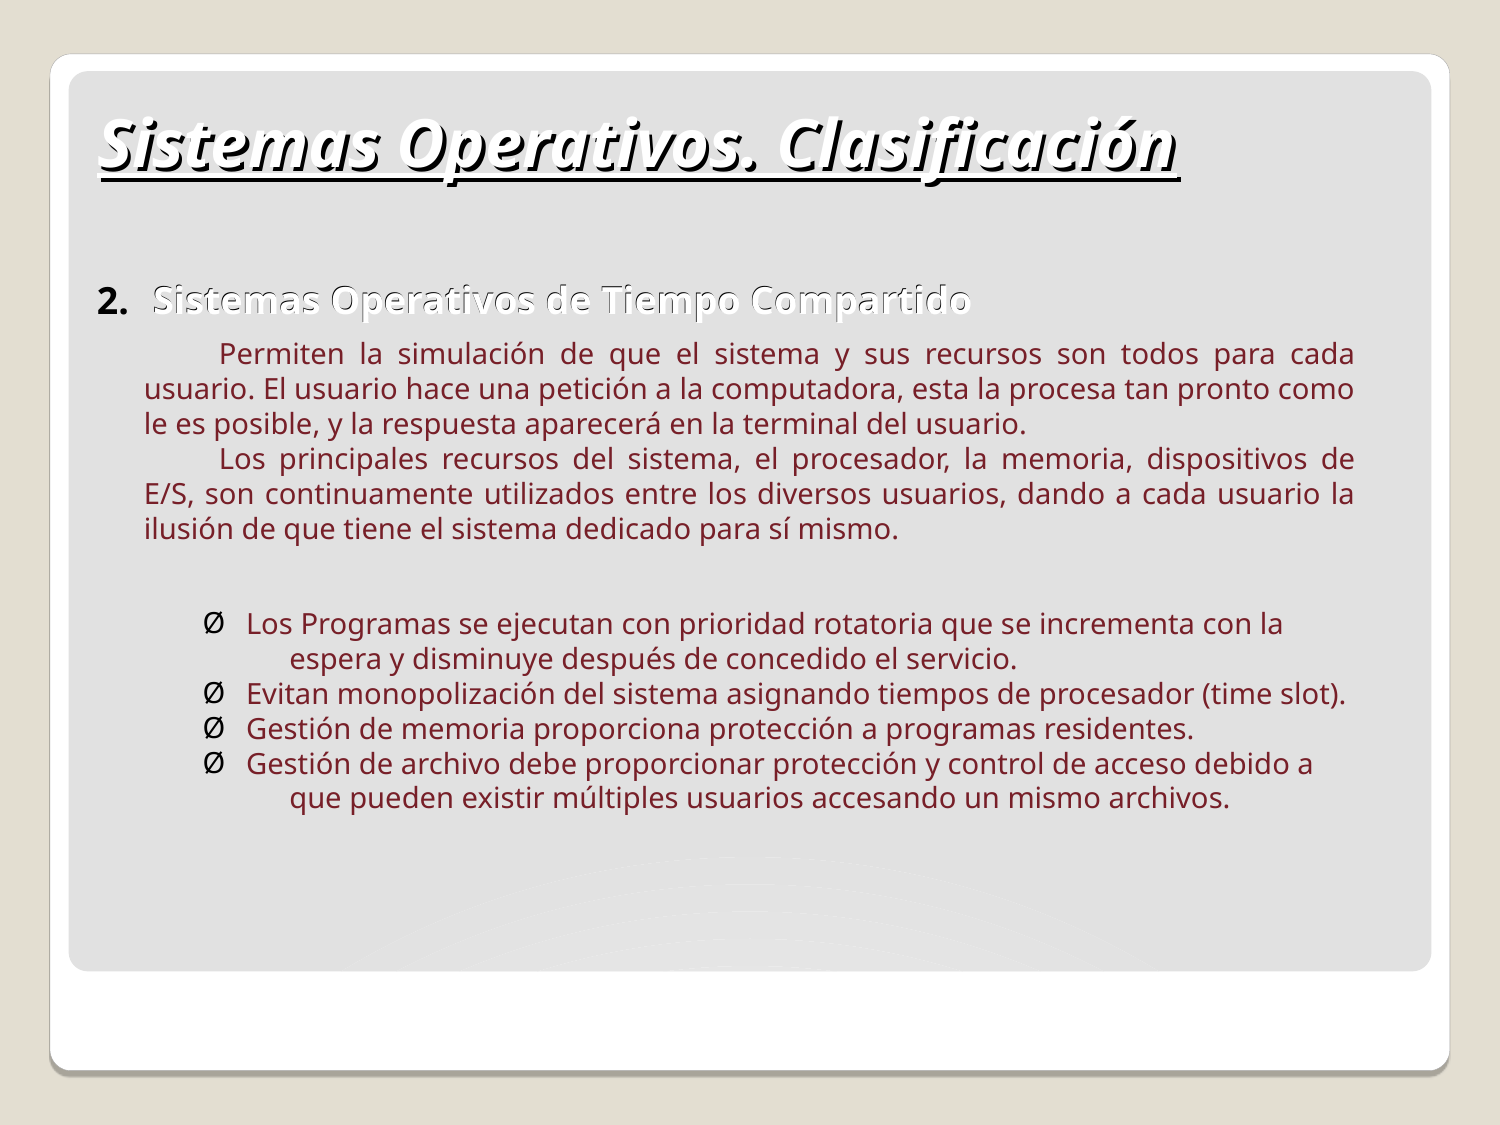

Sistemas Operativos. Clasificación
Sistemas Operativos de Tiempo Compartido
	Permiten la simulación de que el sistema y sus recursos son todos para cada usuario. El usuario hace una petición a la computadora, esta la procesa tan pronto como le es posible, y la respuesta aparecerá en la terminal del usuario.
	Los principales recursos del sistema, el procesador, la memoria, dispositivos de E/S, son continuamente utilizados entre los diversos usuarios, dando a cada usuario la ilusión de que tiene el sistema dedicado para sí mismo.
Los Programas se ejecutan con prioridad rotatoria que se incrementa con la espera y disminuye después de concedido el servicio.
Evitan monopolización del sistema asignando tiempos de procesador (time slot).
Gestión de memoria proporciona protección a programas residentes.
Gestión de archivo debe proporcionar protección y control de acceso debido a que pueden existir múltiples usuarios accesando un mismo archivos.